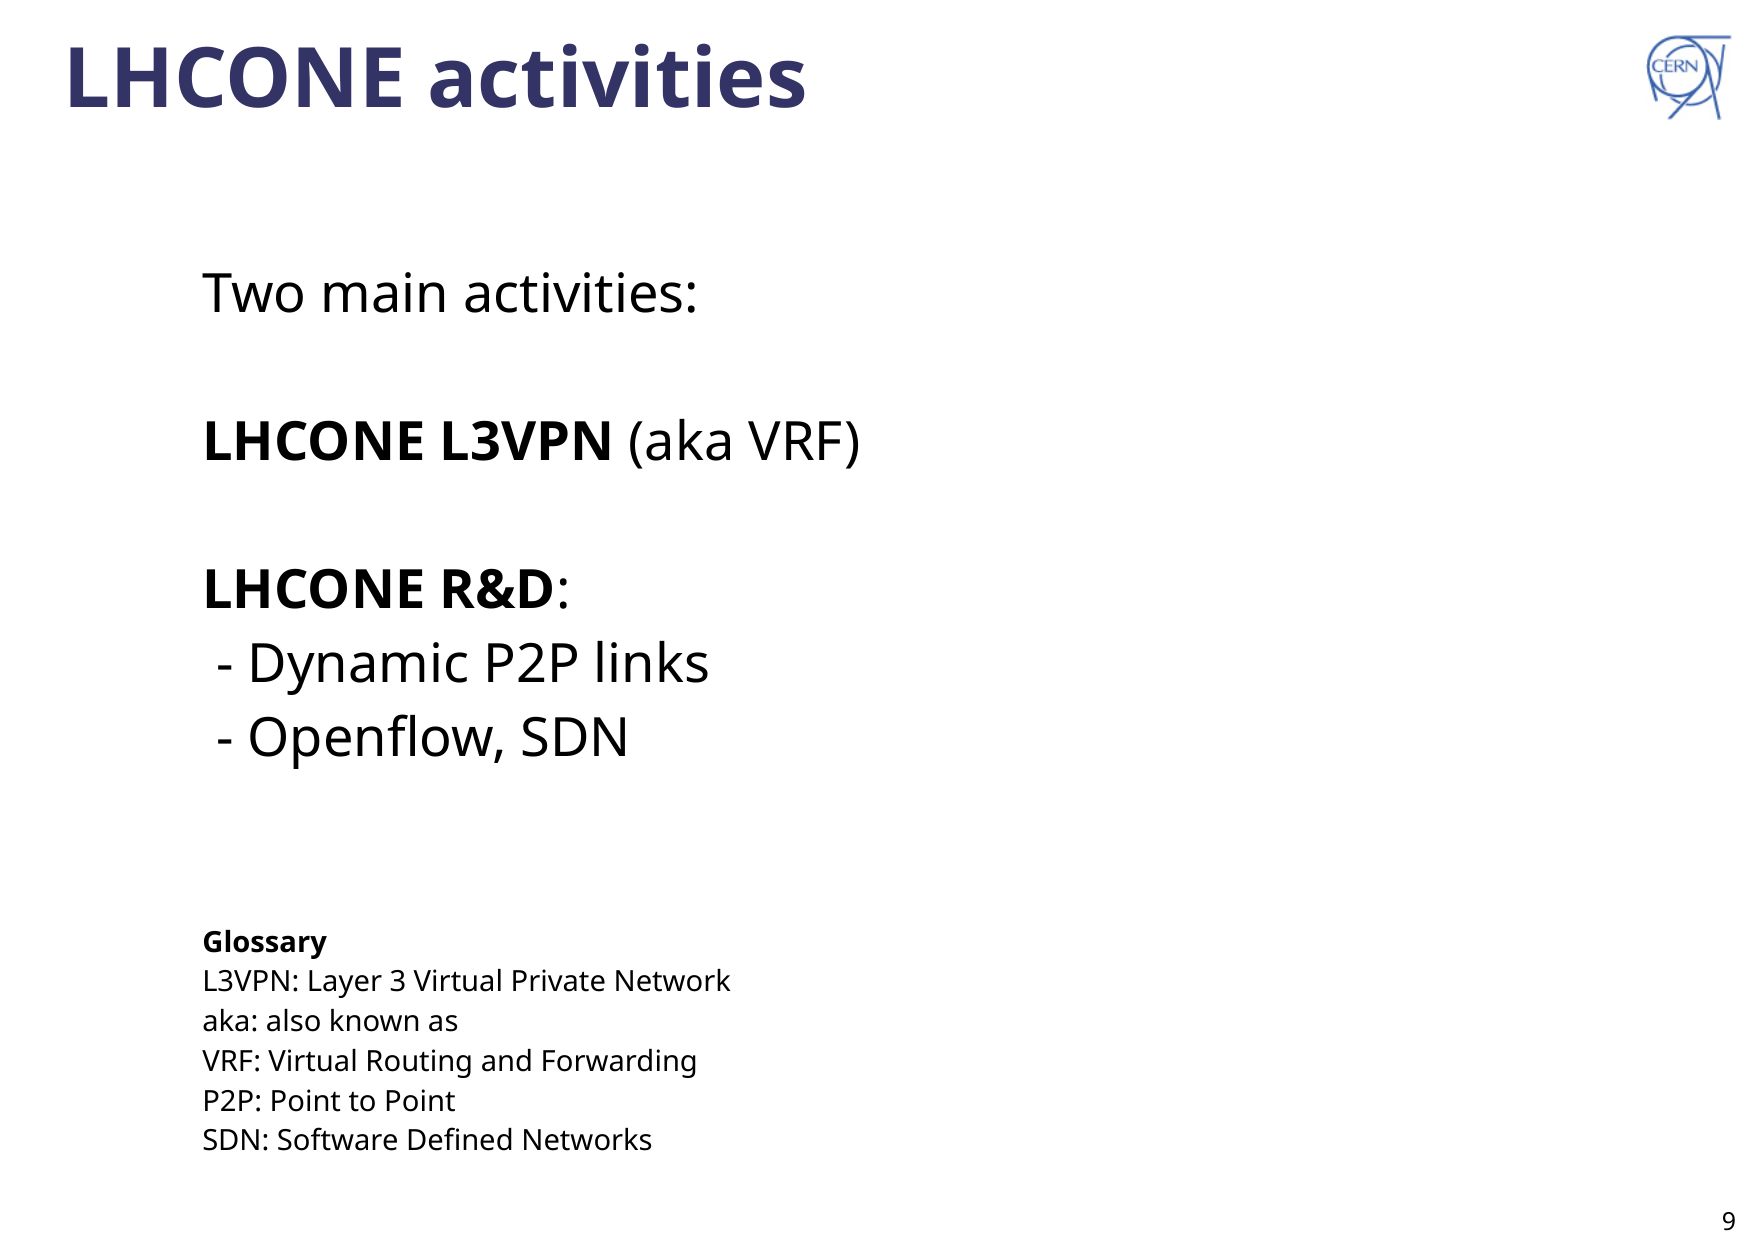

# LHCONE activities
Two main activities:
LHCONE L3VPN (aka VRF)
LHCONE R&D:
 - Dynamic P2P links
 - Openflow, SDN
Glossary
L3VPN: Layer 3 Virtual Private Network
aka: also known as
VRF: Virtual Routing and Forwarding
P2P: Point to Point
SDN: Software Defined Networks
9